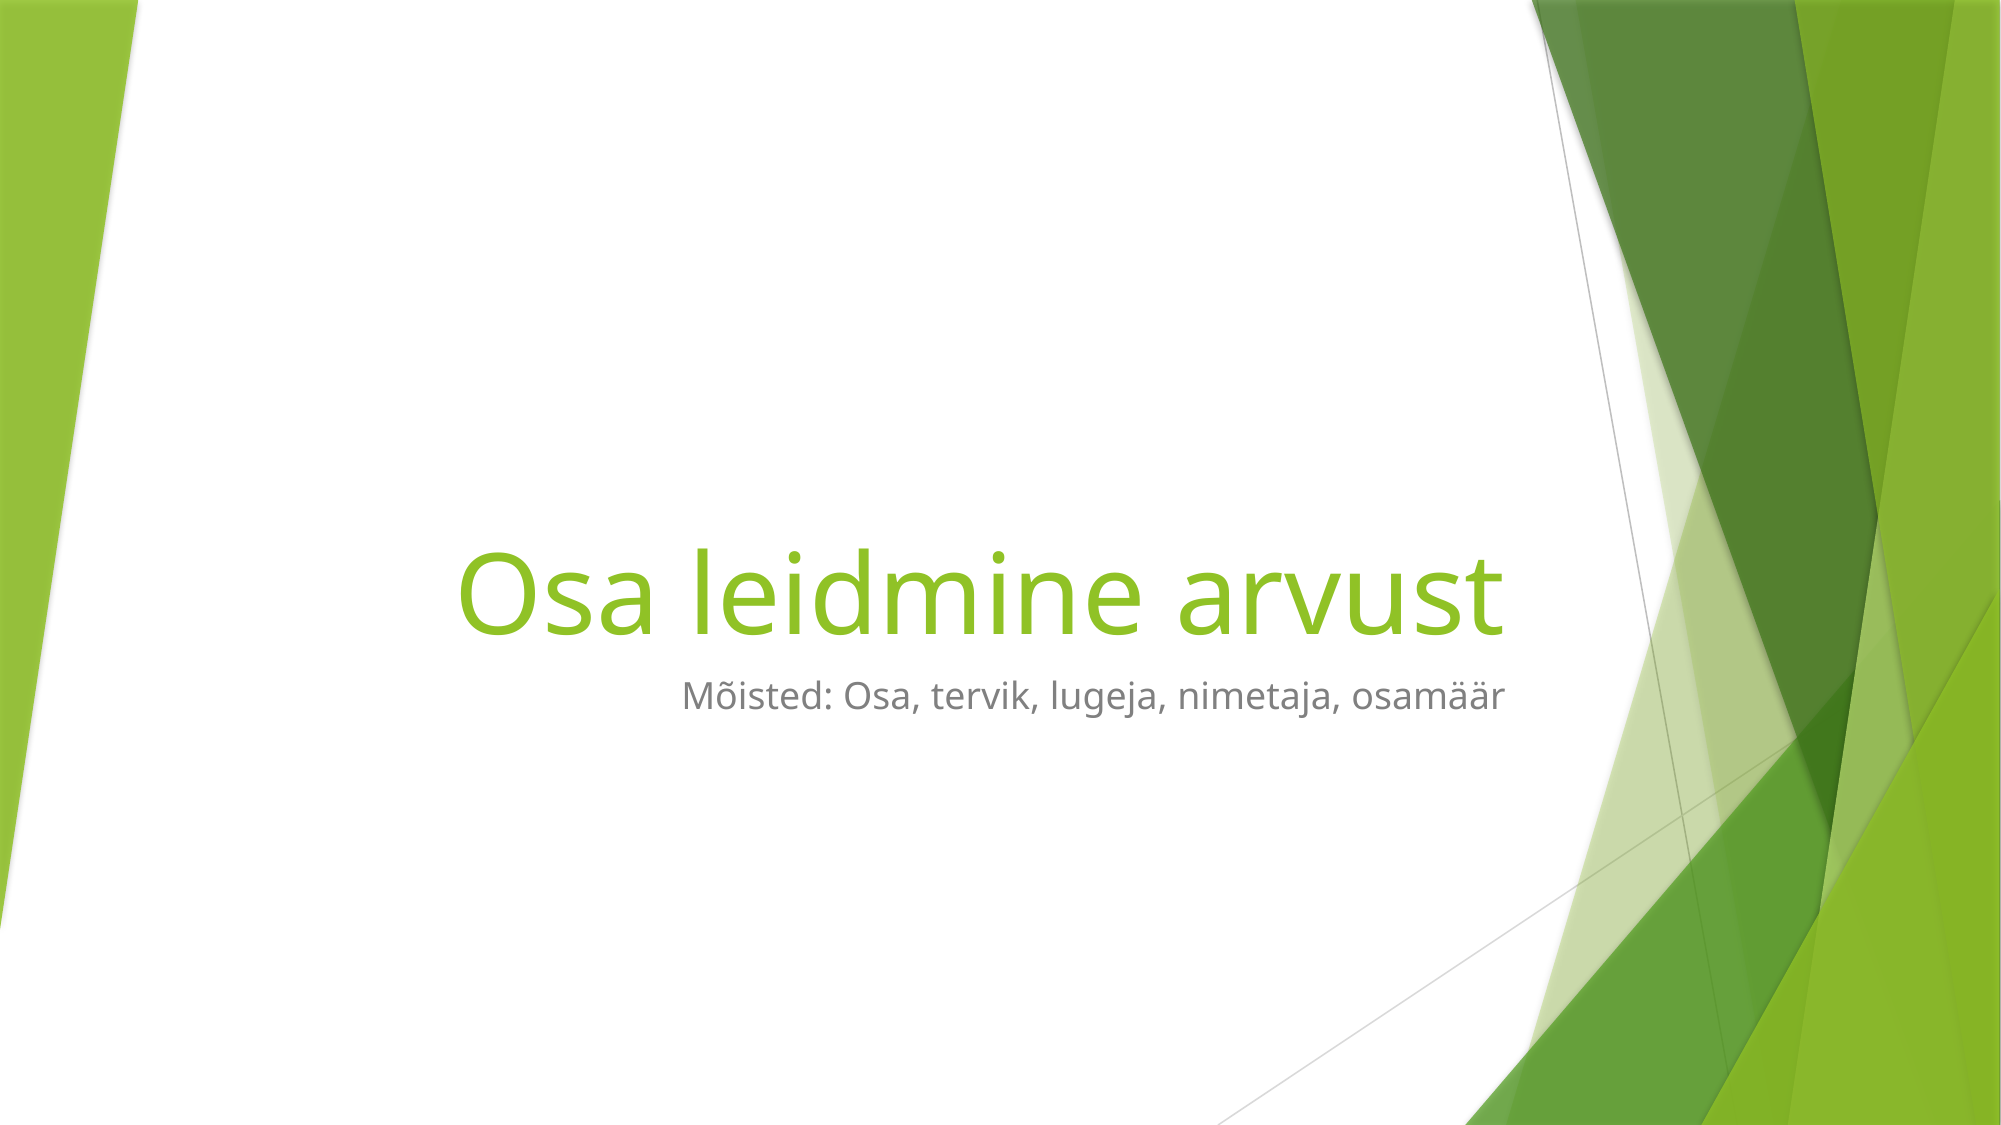

# Osa leidmine arvust
Mõisted: Osa, tervik, lugeja, nimetaja, osamäär